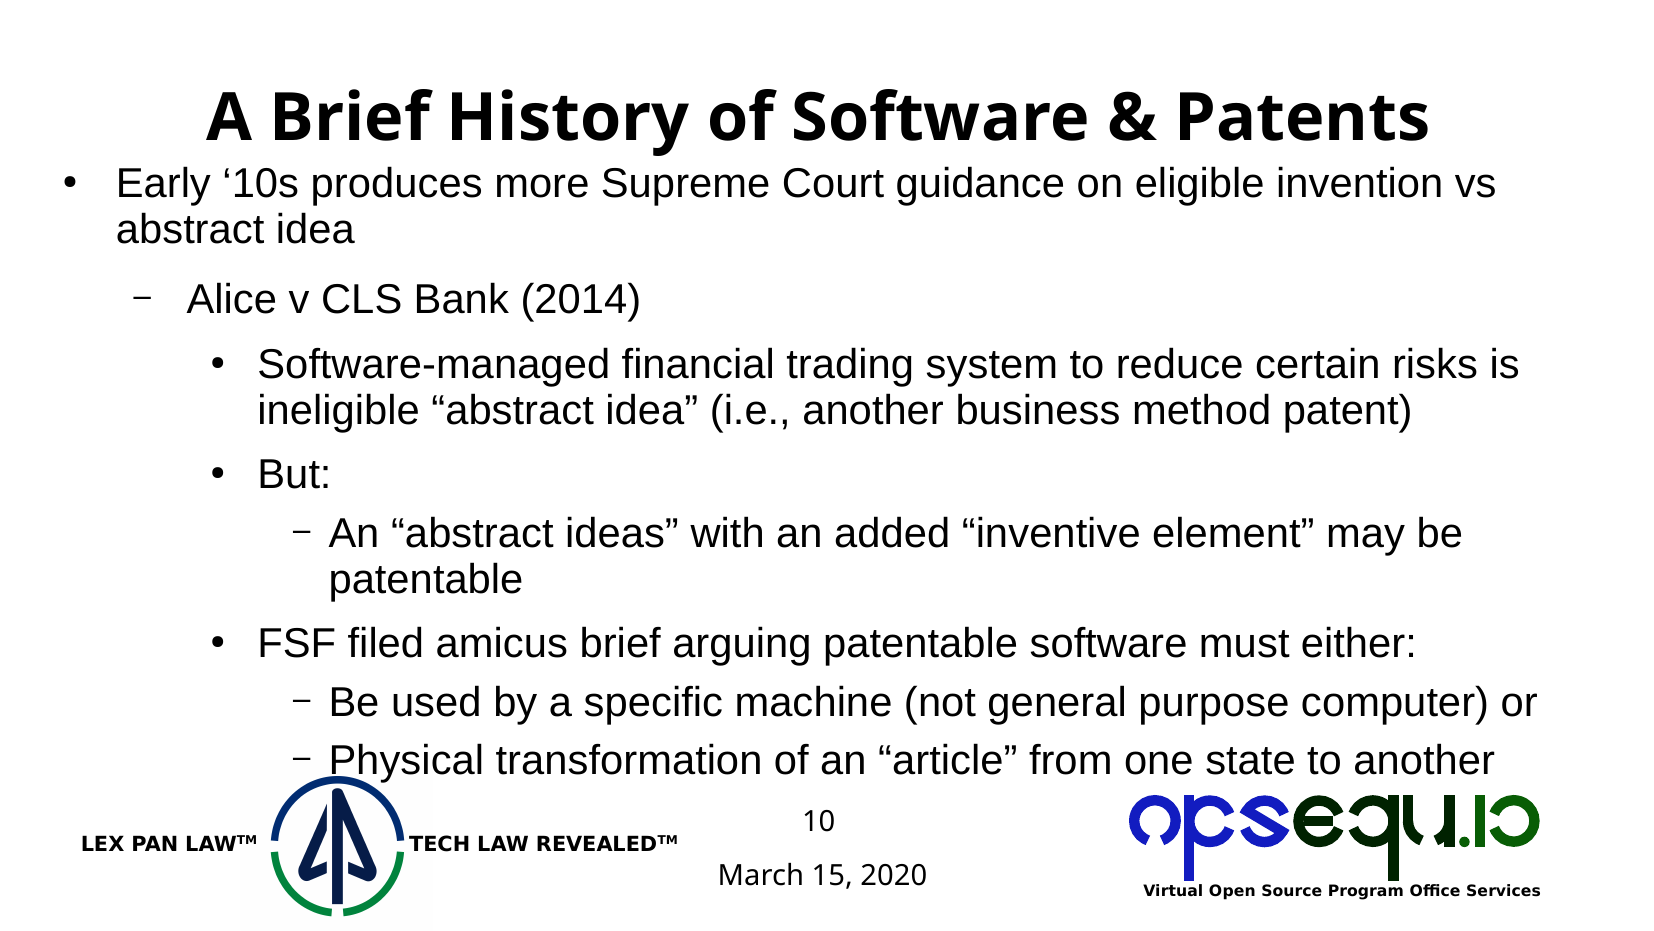

# A Brief History of Software & Patents
Early ‘10s produces more Supreme Court guidance on eligible invention vs abstract idea
Alice v CLS Bank (2014)
Software-managed financial trading system to reduce certain risks is ineligible “abstract idea” (i.e., another business method patent)
But:
An “abstract ideas” with an added “inventive element” may be patentable
FSF filed amicus brief arguing patentable software must either:
Be used by a specific machine (not general purpose computer) or
Physical transformation of an “article” from one state to another
10
March 15, 2020